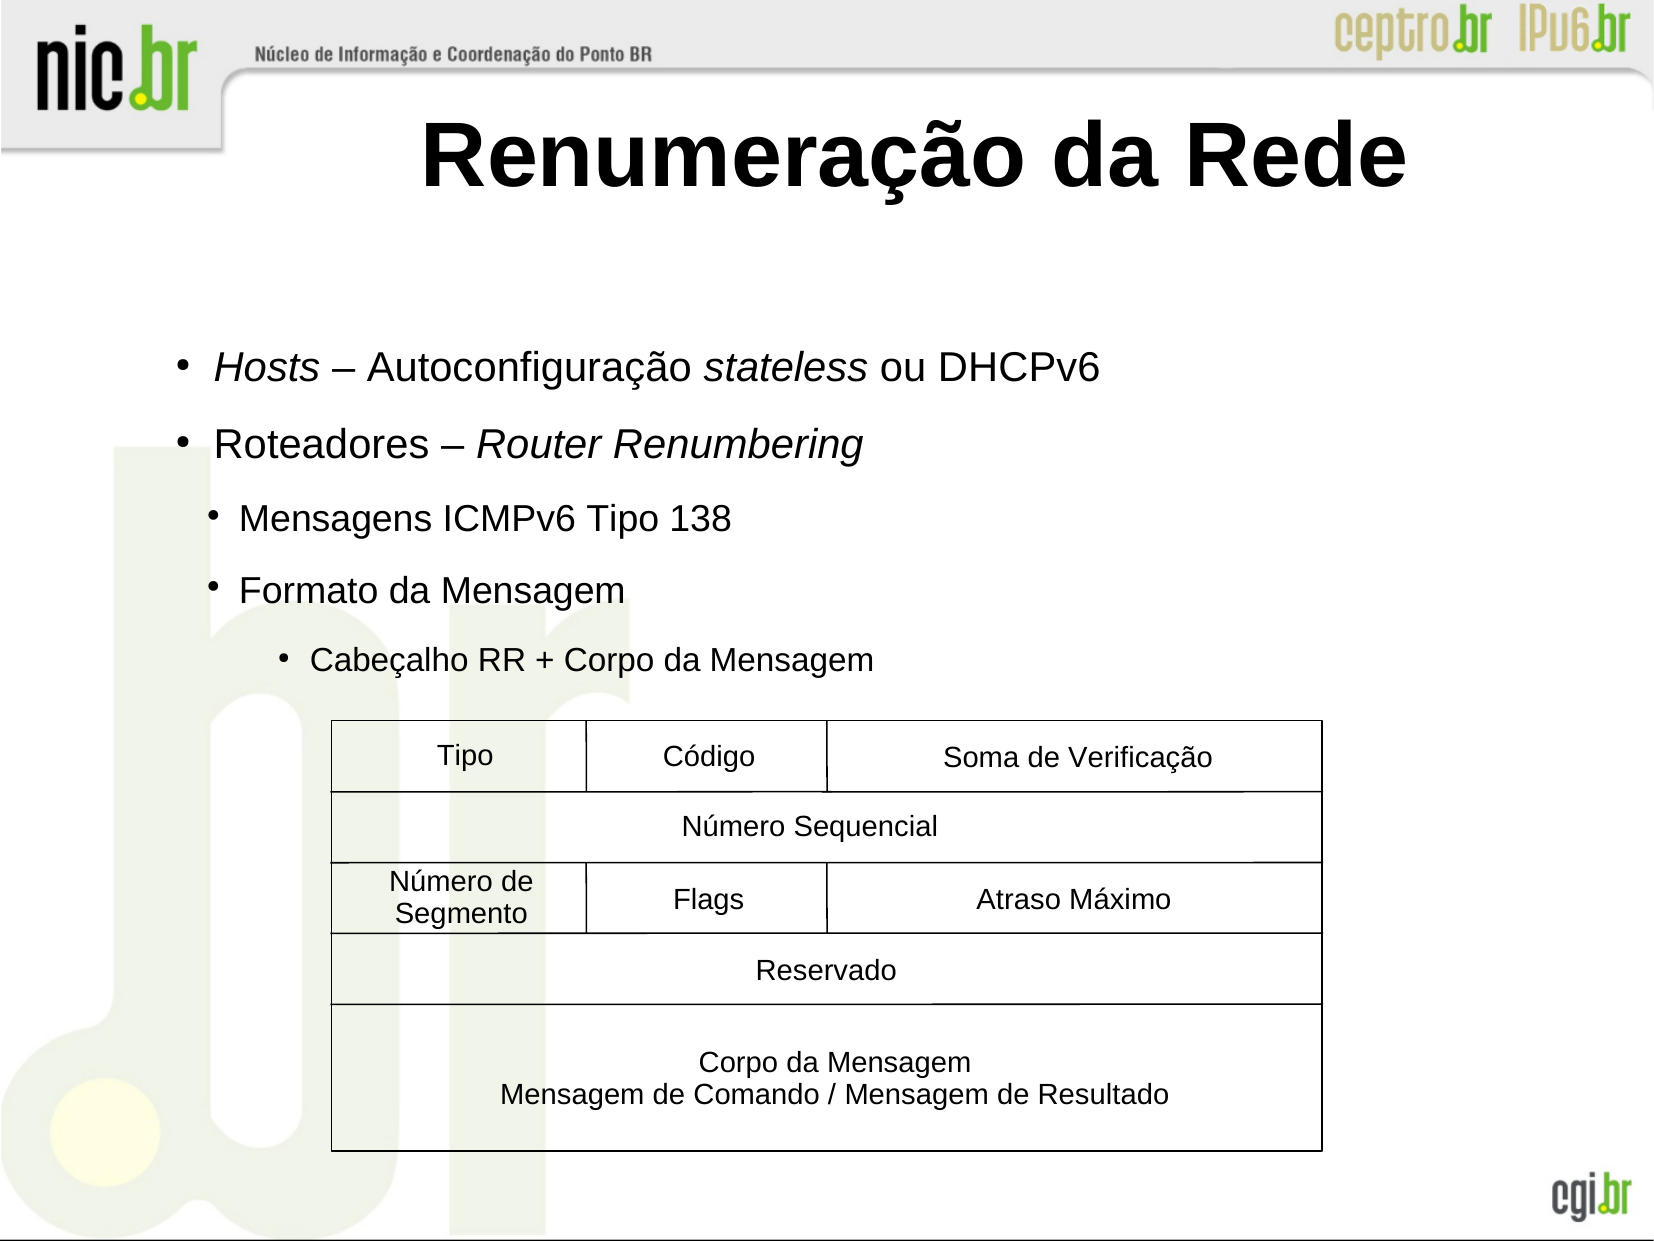

Renumeração da Rede
 Hosts – Autoconfiguração stateless ou DHCPv6
 Roteadores – Router Renumbering
Mensagens ICMPv6 Tipo 138
Formato da Mensagem
Cabeçalho RR + Corpo da Mensagem
Tipo
Código
Soma de Verificação
Número Sequencial
Número de Segmento
Flags
Atraso Máximo
Reservado
Corpo da Mensagem
Mensagem de Comando / Mensagem de Resultado